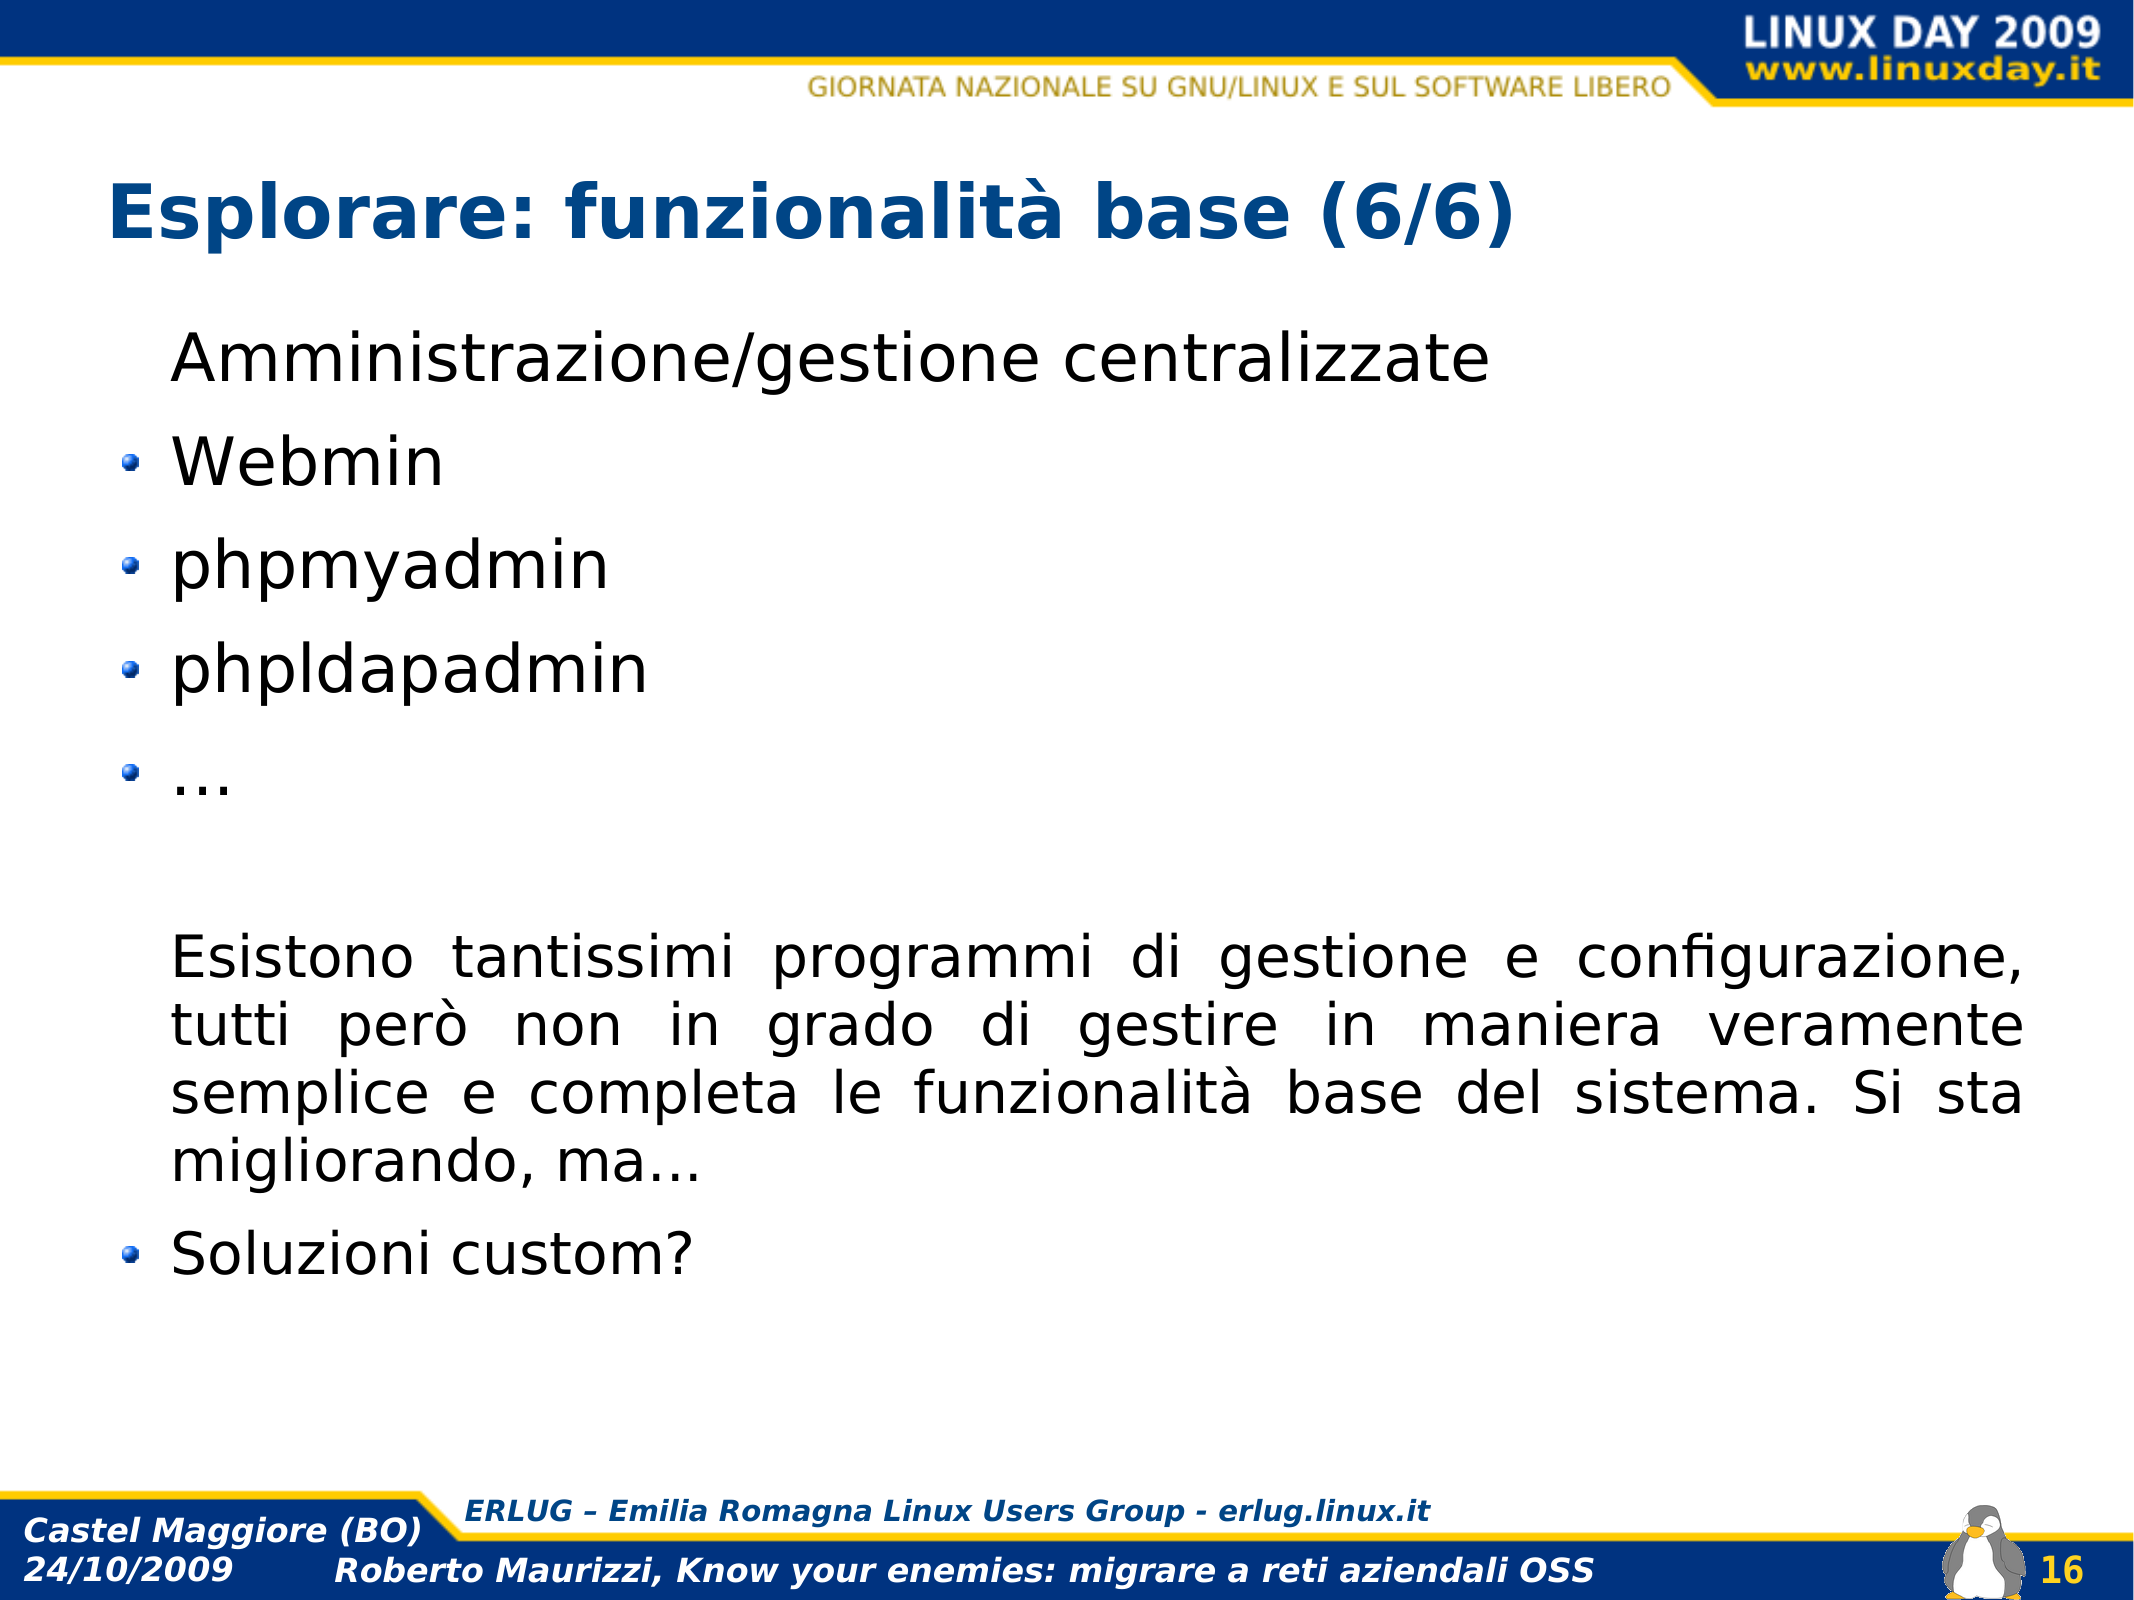

# Esplorare: funzionalità base (6/6)
Amministrazione/gestione centralizzate
Webmin
phpmyadmin
phpldapadmin
...
Esistono tantissimi programmi di gestione e configurazione, tutti però non in grado di gestire in maniera veramente semplice e completa le funzionalità base del sistema. Si sta migliorando, ma...
Soluzioni custom?